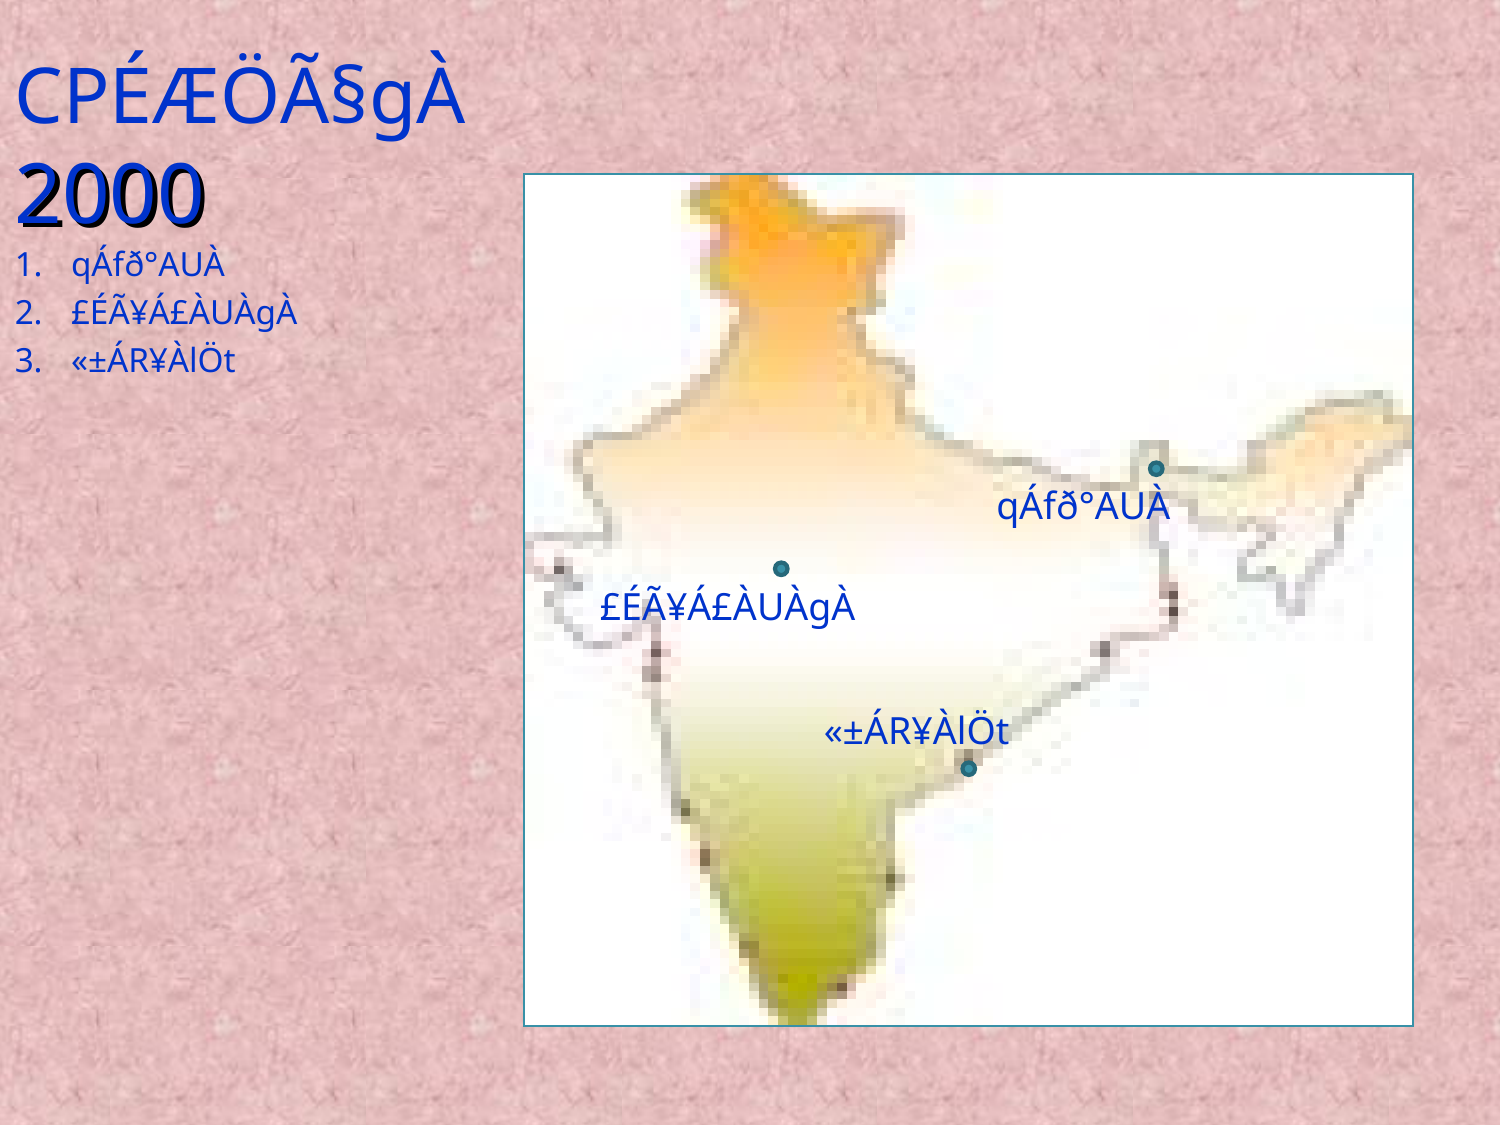

CPÉÆÖÃ§gÀ 2000
qÁfð°AUÀ
£ÉÃ¥Á£ÀUÀgÀ
«±ÁR¥ÀlÖt
qÁfð°AUÀ
£ÉÃ¥Á£ÀUÀgÀ
«±ÁR¥ÀlÖt